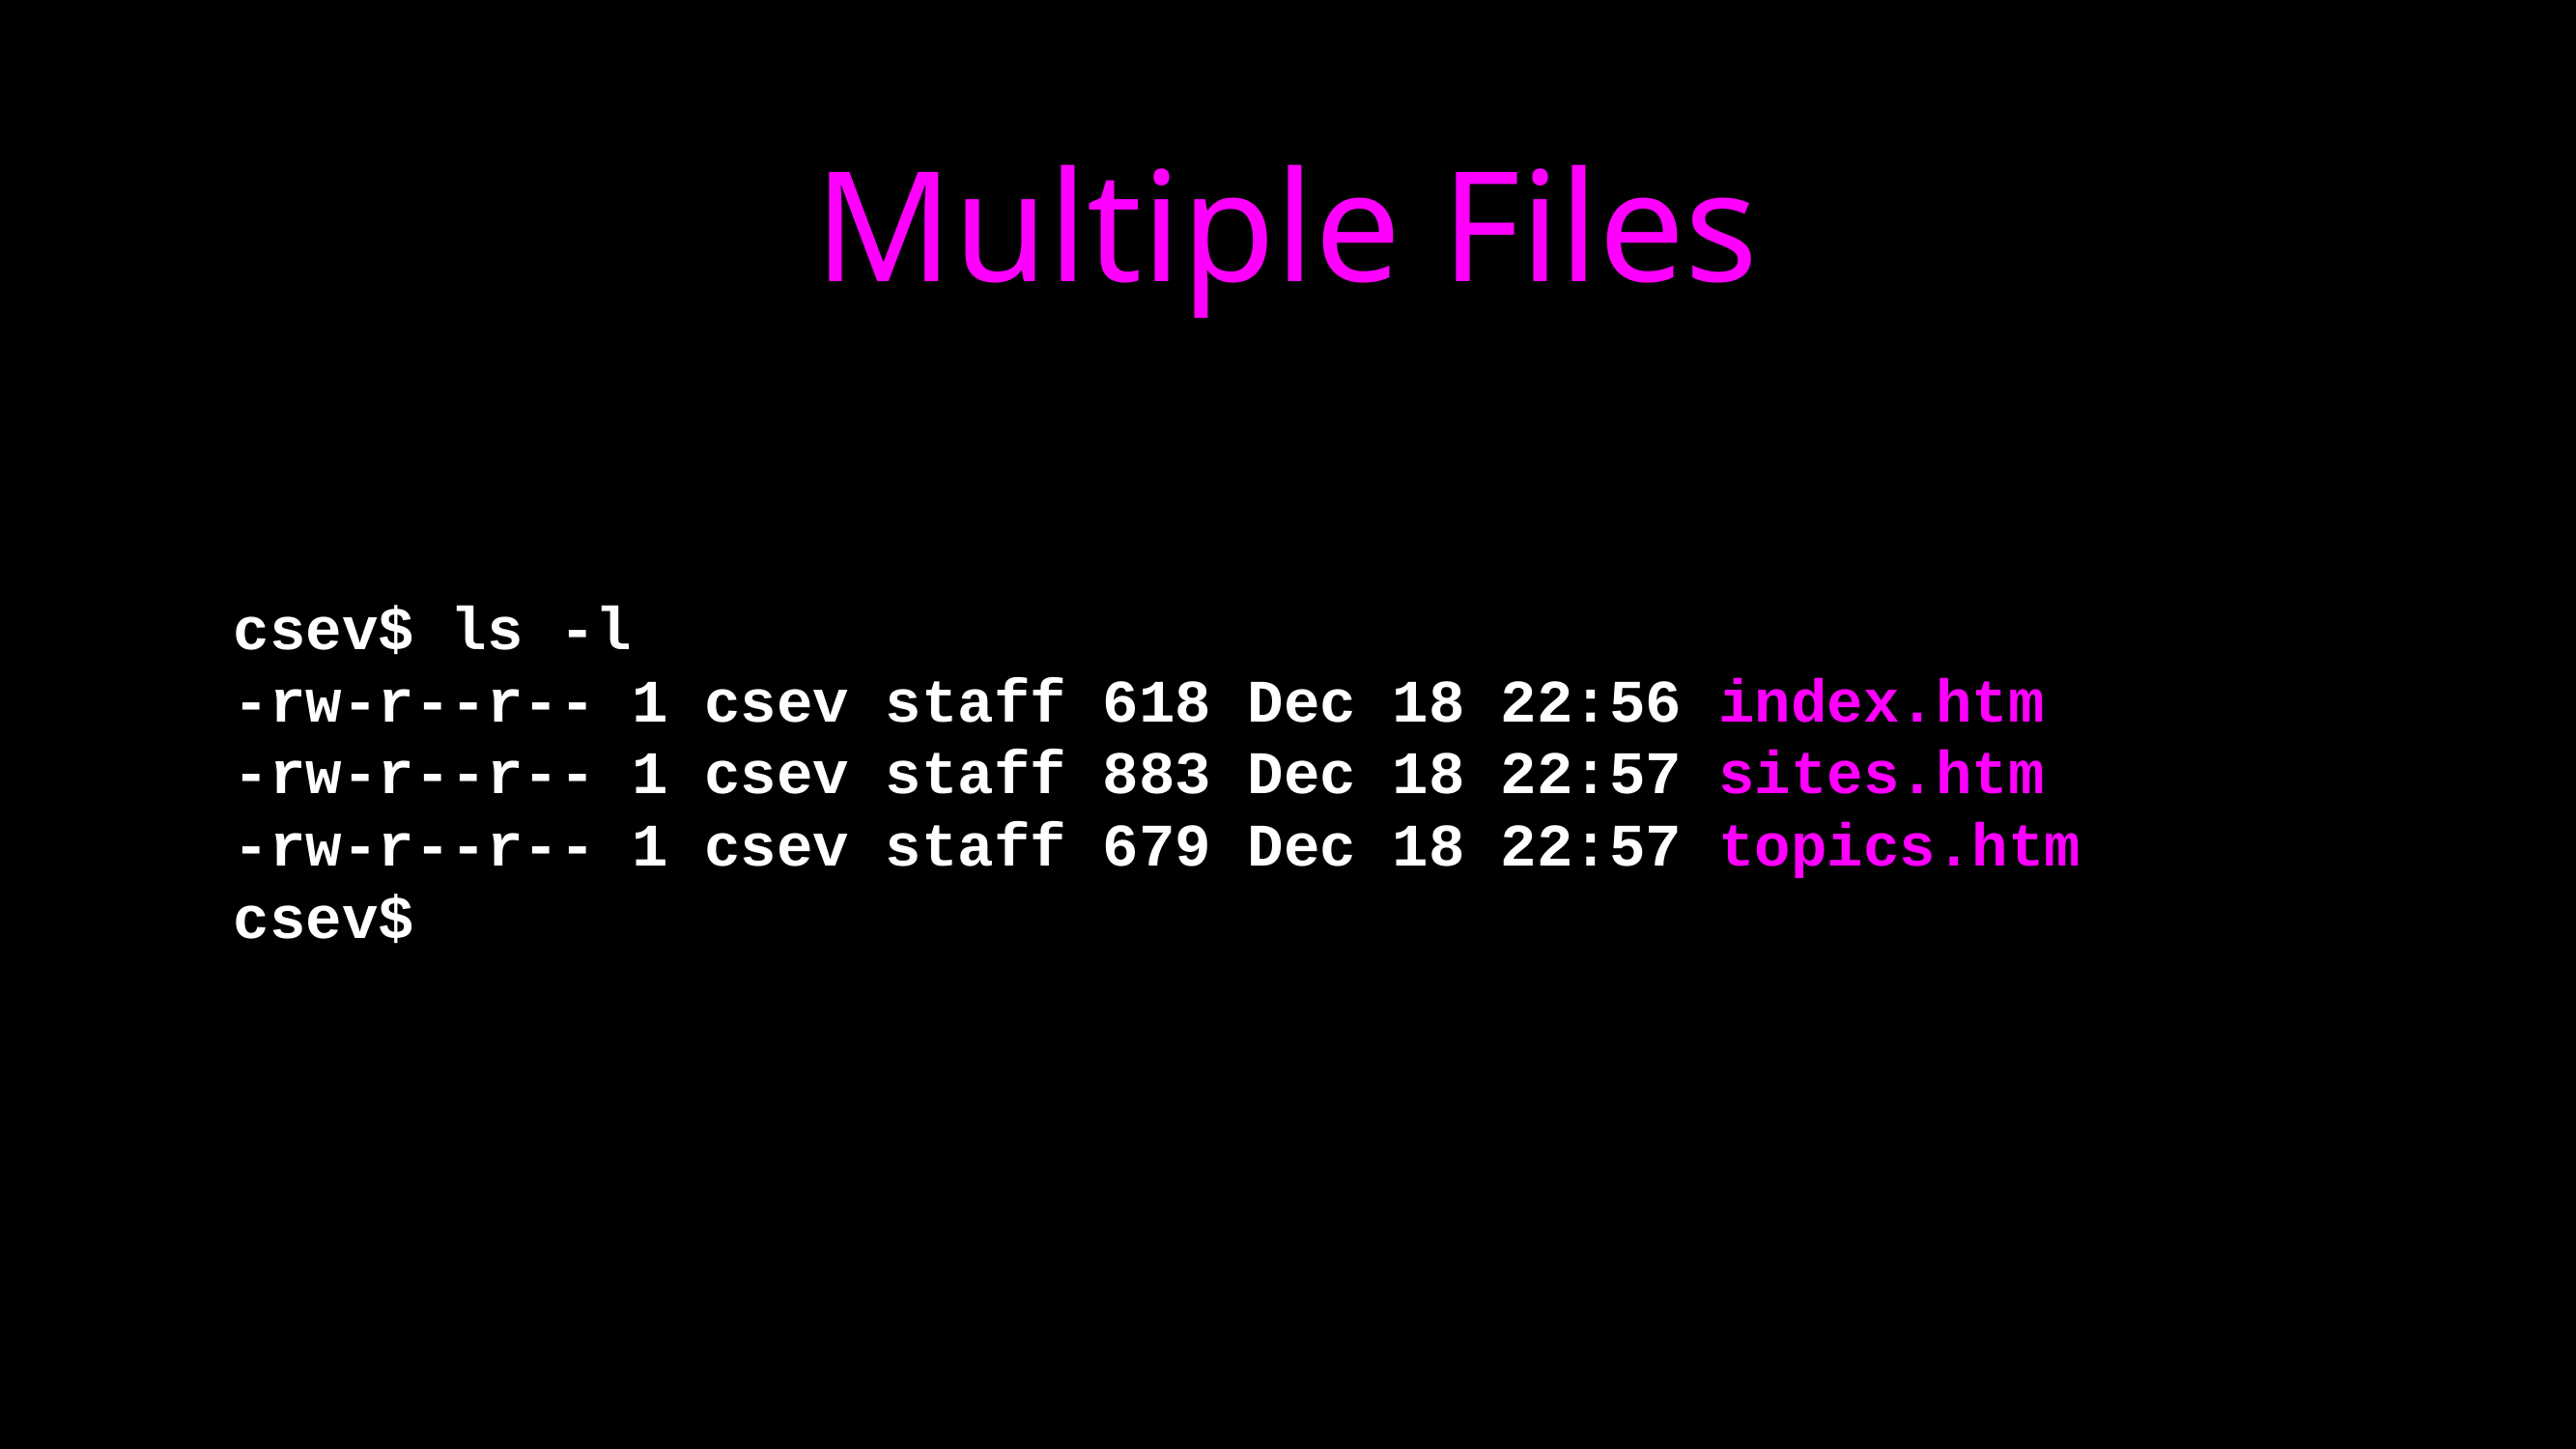

# Multiple Files
csev$ ls -l
-rw-r--r-- 1 csev staff 618 Dec 18 22:56 index.htm
-rw-r--r-- 1 csev staff 883 Dec 18 22:57 sites.htm
-rw-r--r-- 1 csev staff 679 Dec 18 22:57 topics.htm
csev$